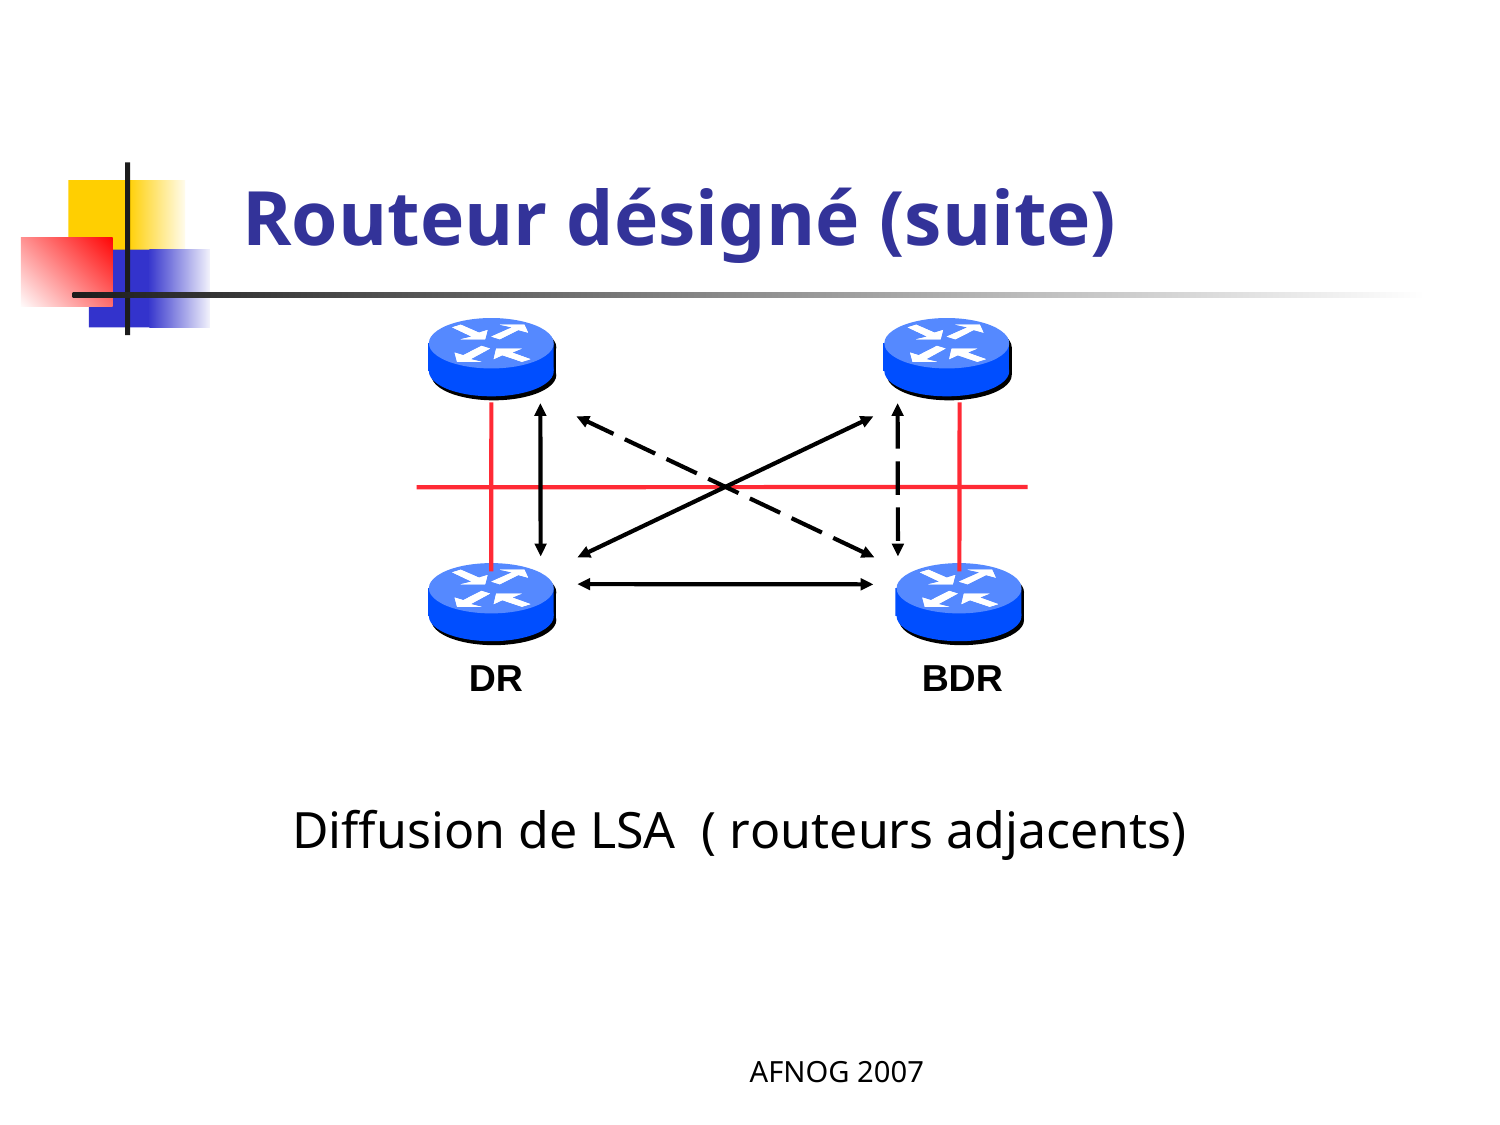

# Routeur désigné (suite)
DR
BDR
Diffusion de LSA ( routeurs adjacents)
AFNOG 2007